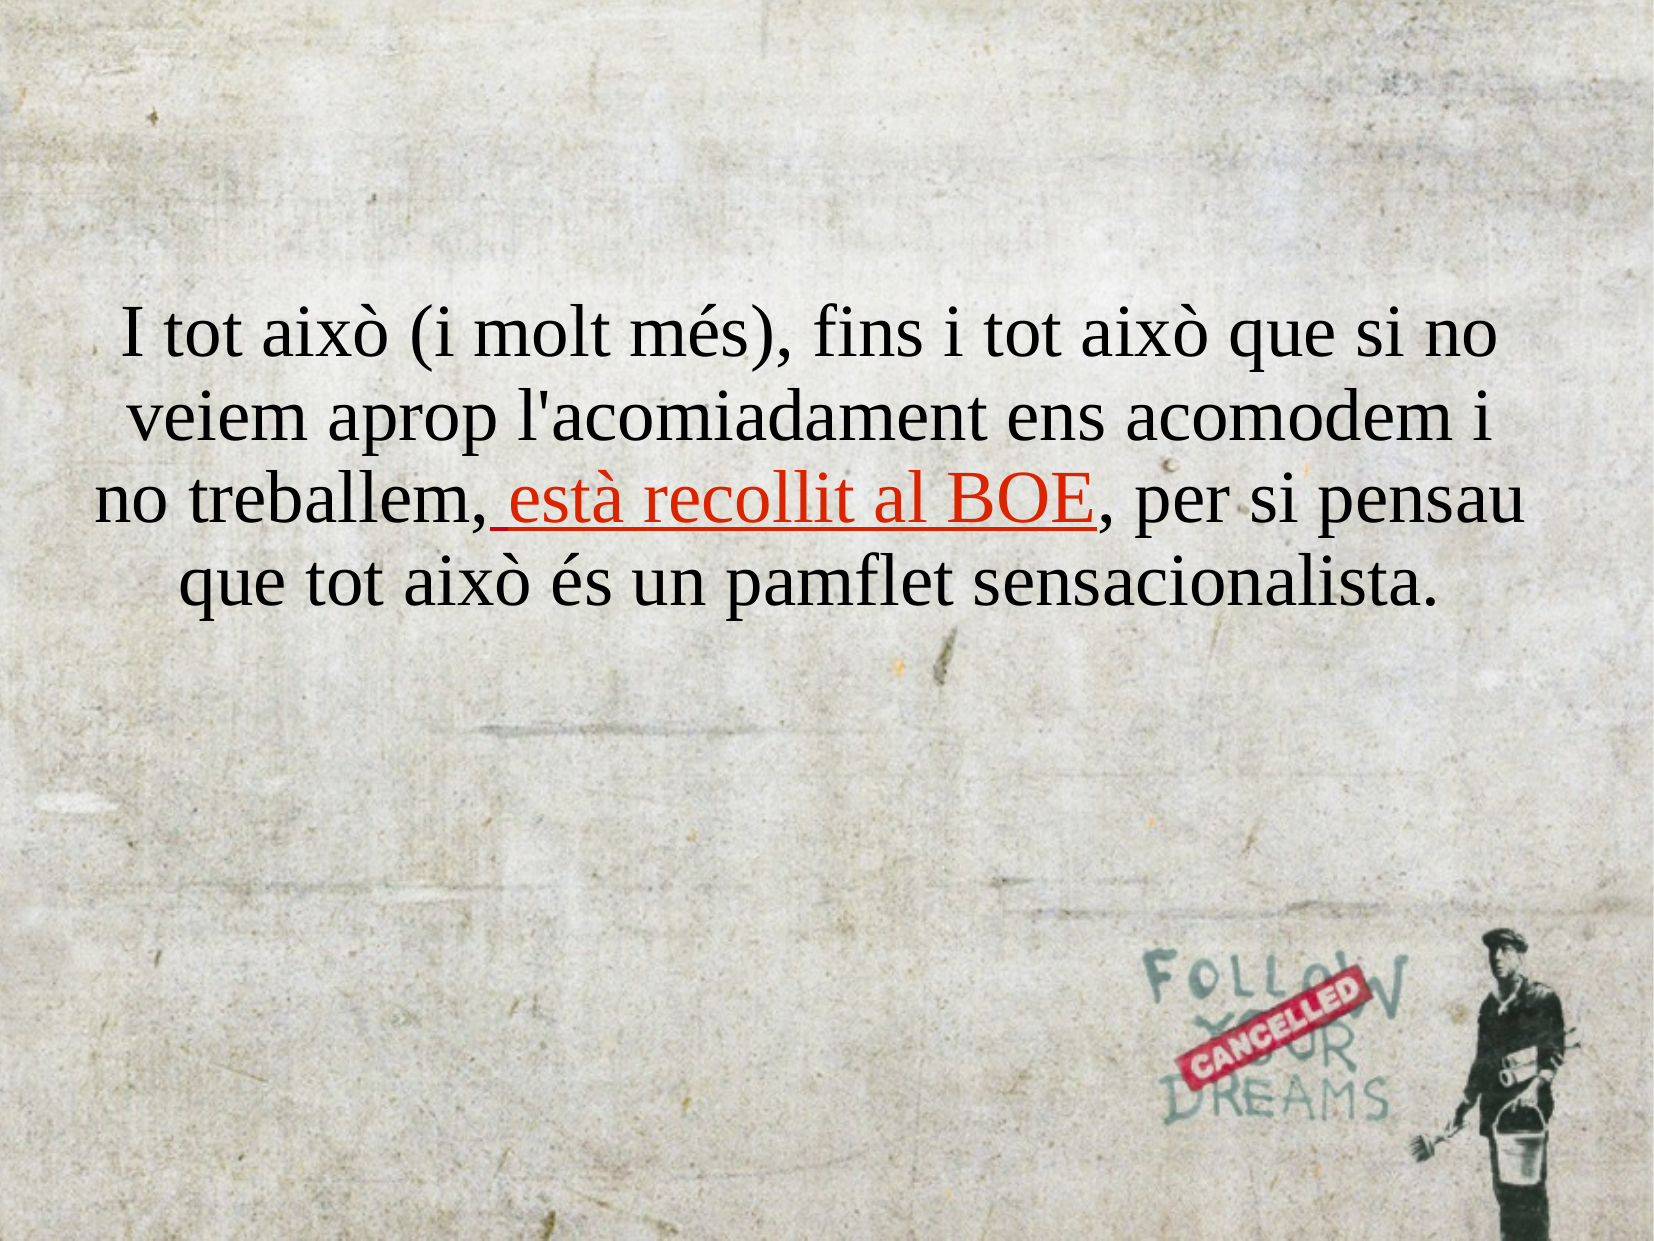

#
I tot això (i molt més), fins i tot això que si no veiem aprop l'acomiadament ens acomodem i no treballem, està recollit al BOE, per si pensau que tot això és un pamflet sensacionalista.